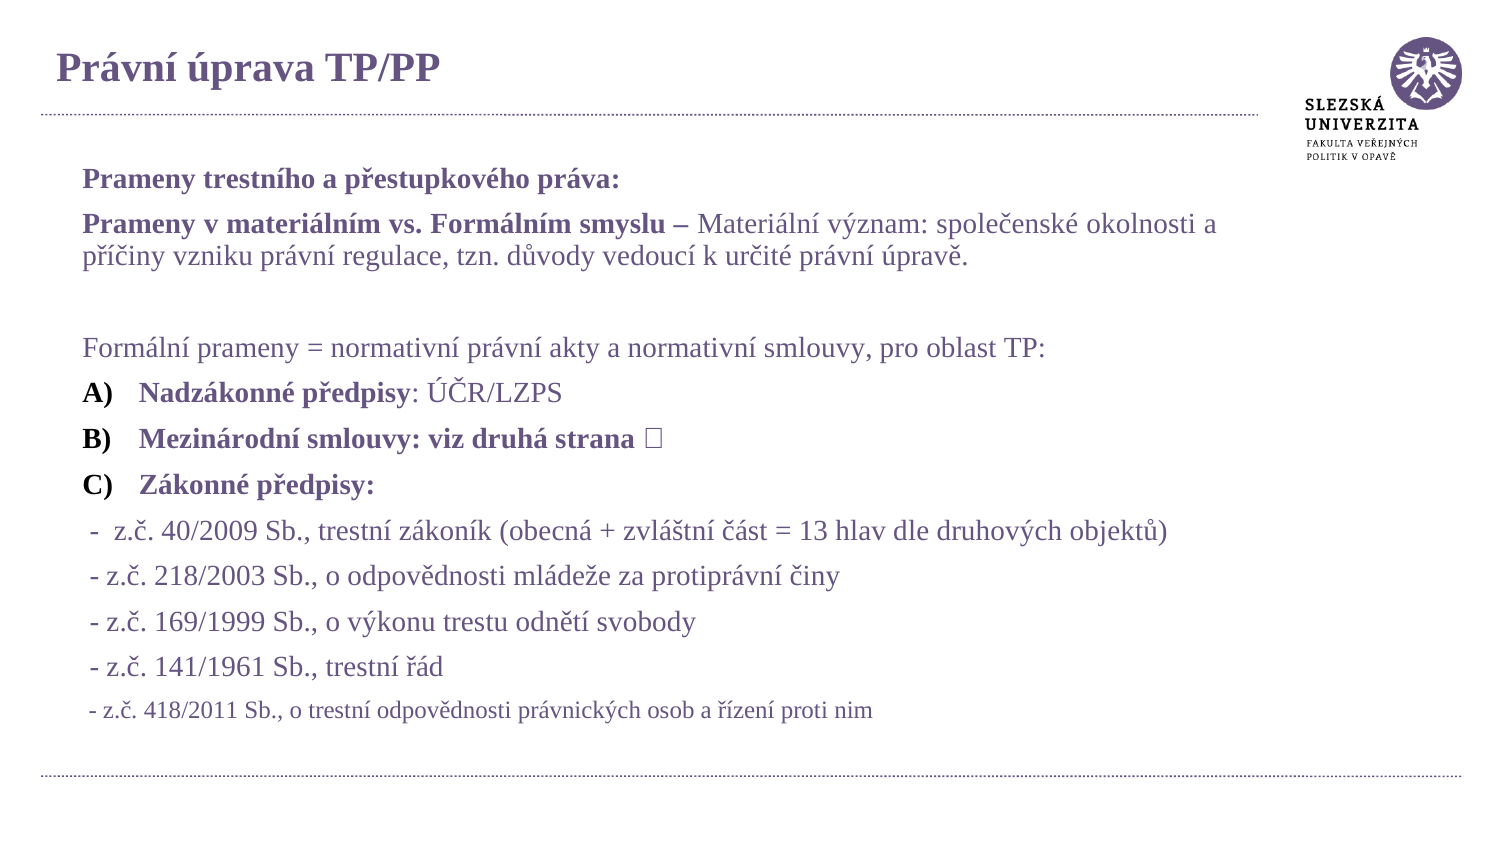

# Právní úprava TP/PP
Prameny trestního a přestupkového práva:
Prameny v materiálním vs. Formálním smyslu – Materiální význam: společenské okolnosti a příčiny vzniku právní regulace, tzn. důvody vedoucí k určité právní úpravě.
Formální prameny = normativní právní akty a normativní smlouvy, pro oblast TP:
Nadzákonné předpisy: ÚČR/LZPS
Mezinárodní smlouvy: viz druhá strana 
Zákonné předpisy:
 - z.č. 40/2009 Sb., trestní zákoník (obecná + zvláštní část = 13 hlav dle druhových objektů)
 - z.č. 218/2003 Sb., o odpovědnosti mládeže za protiprávní činy
 - z.č. 169/1999 Sb., o výkonu trestu odnětí svobody
 - z.č. 141/1961 Sb., trestní řád
 - z.č. 418/2011 Sb., o trestní odpovědnosti právnických osob a řízení proti nim